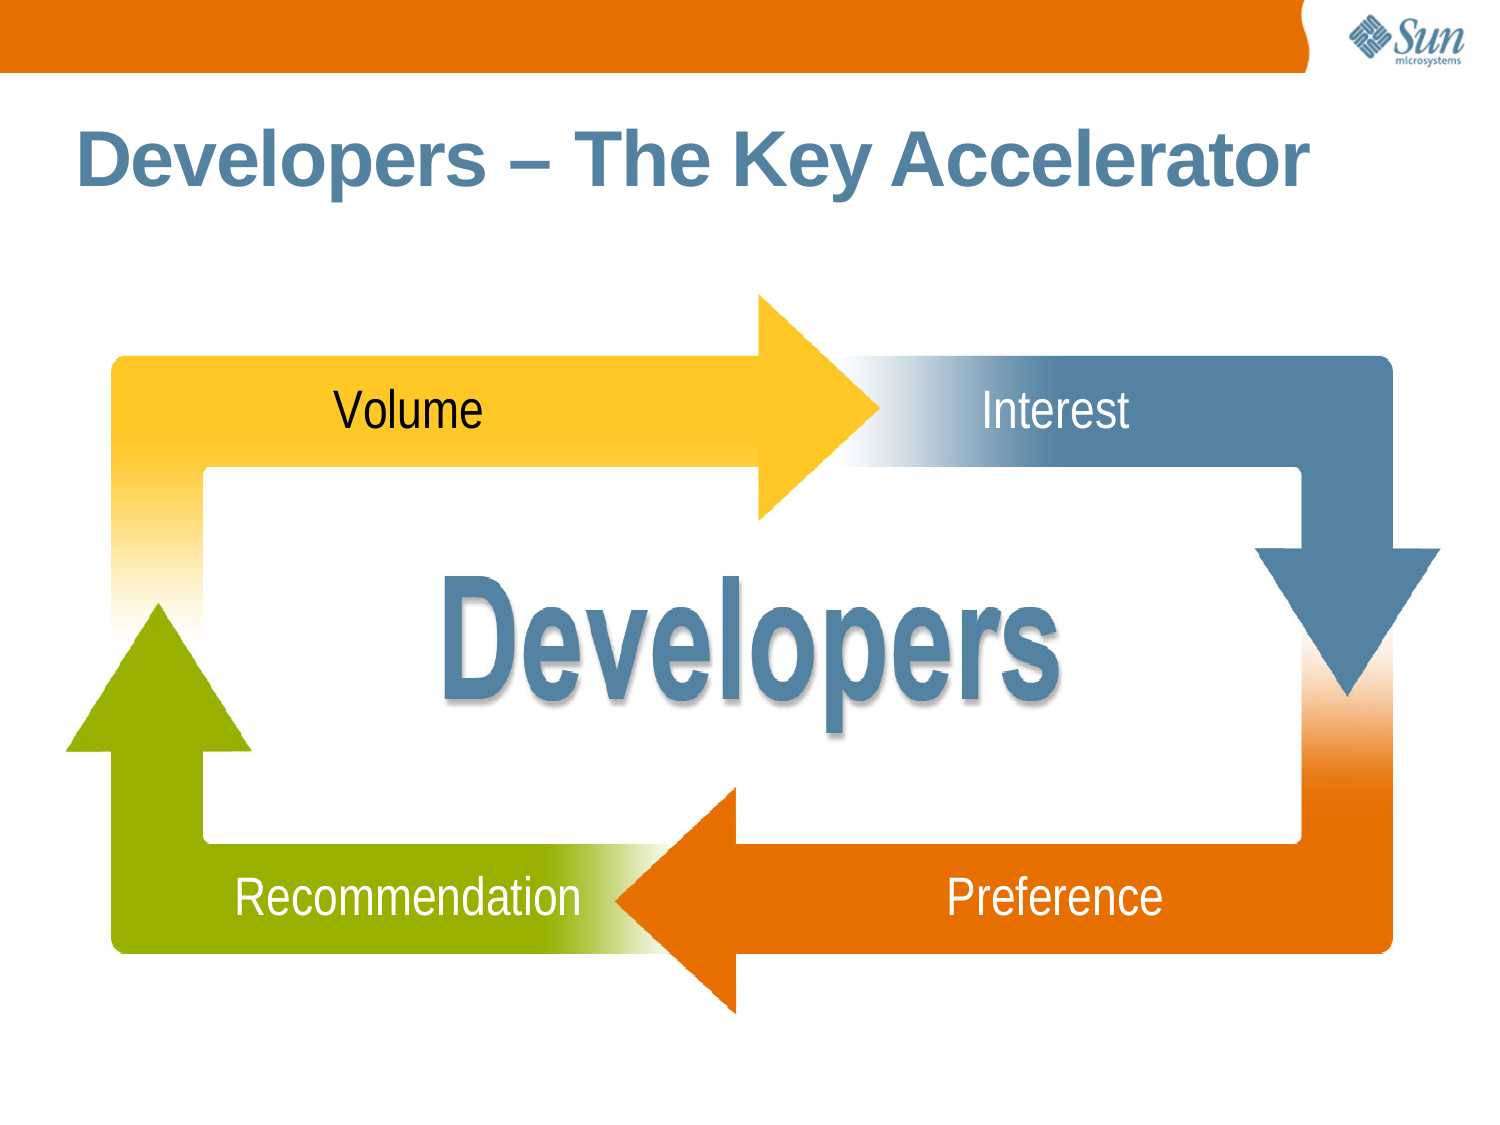

# Developers – The Key Accelerator
Volume
Interest
Recommendation
Preference